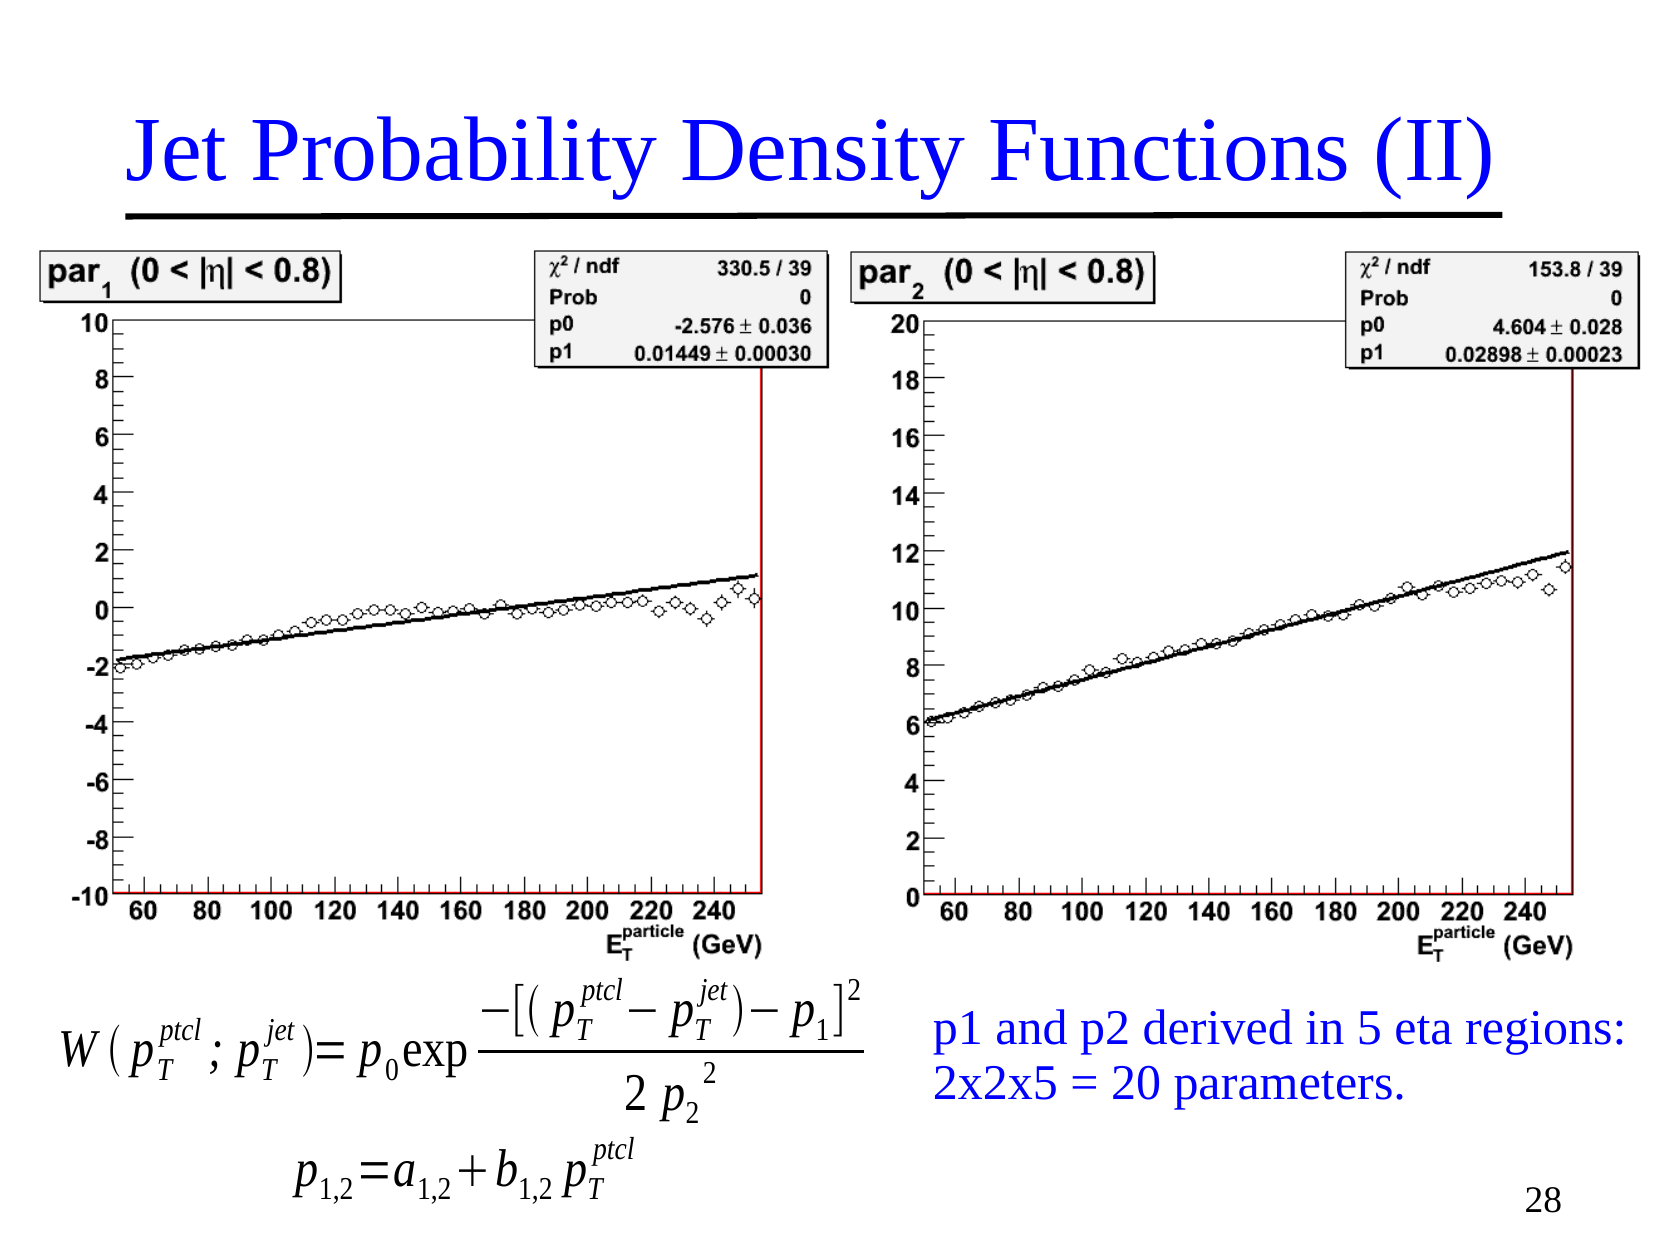

Jet Probability Density Functions (II)
p1 and p2 derived in 5 eta regions:
2x2x5 = 20 parameters.